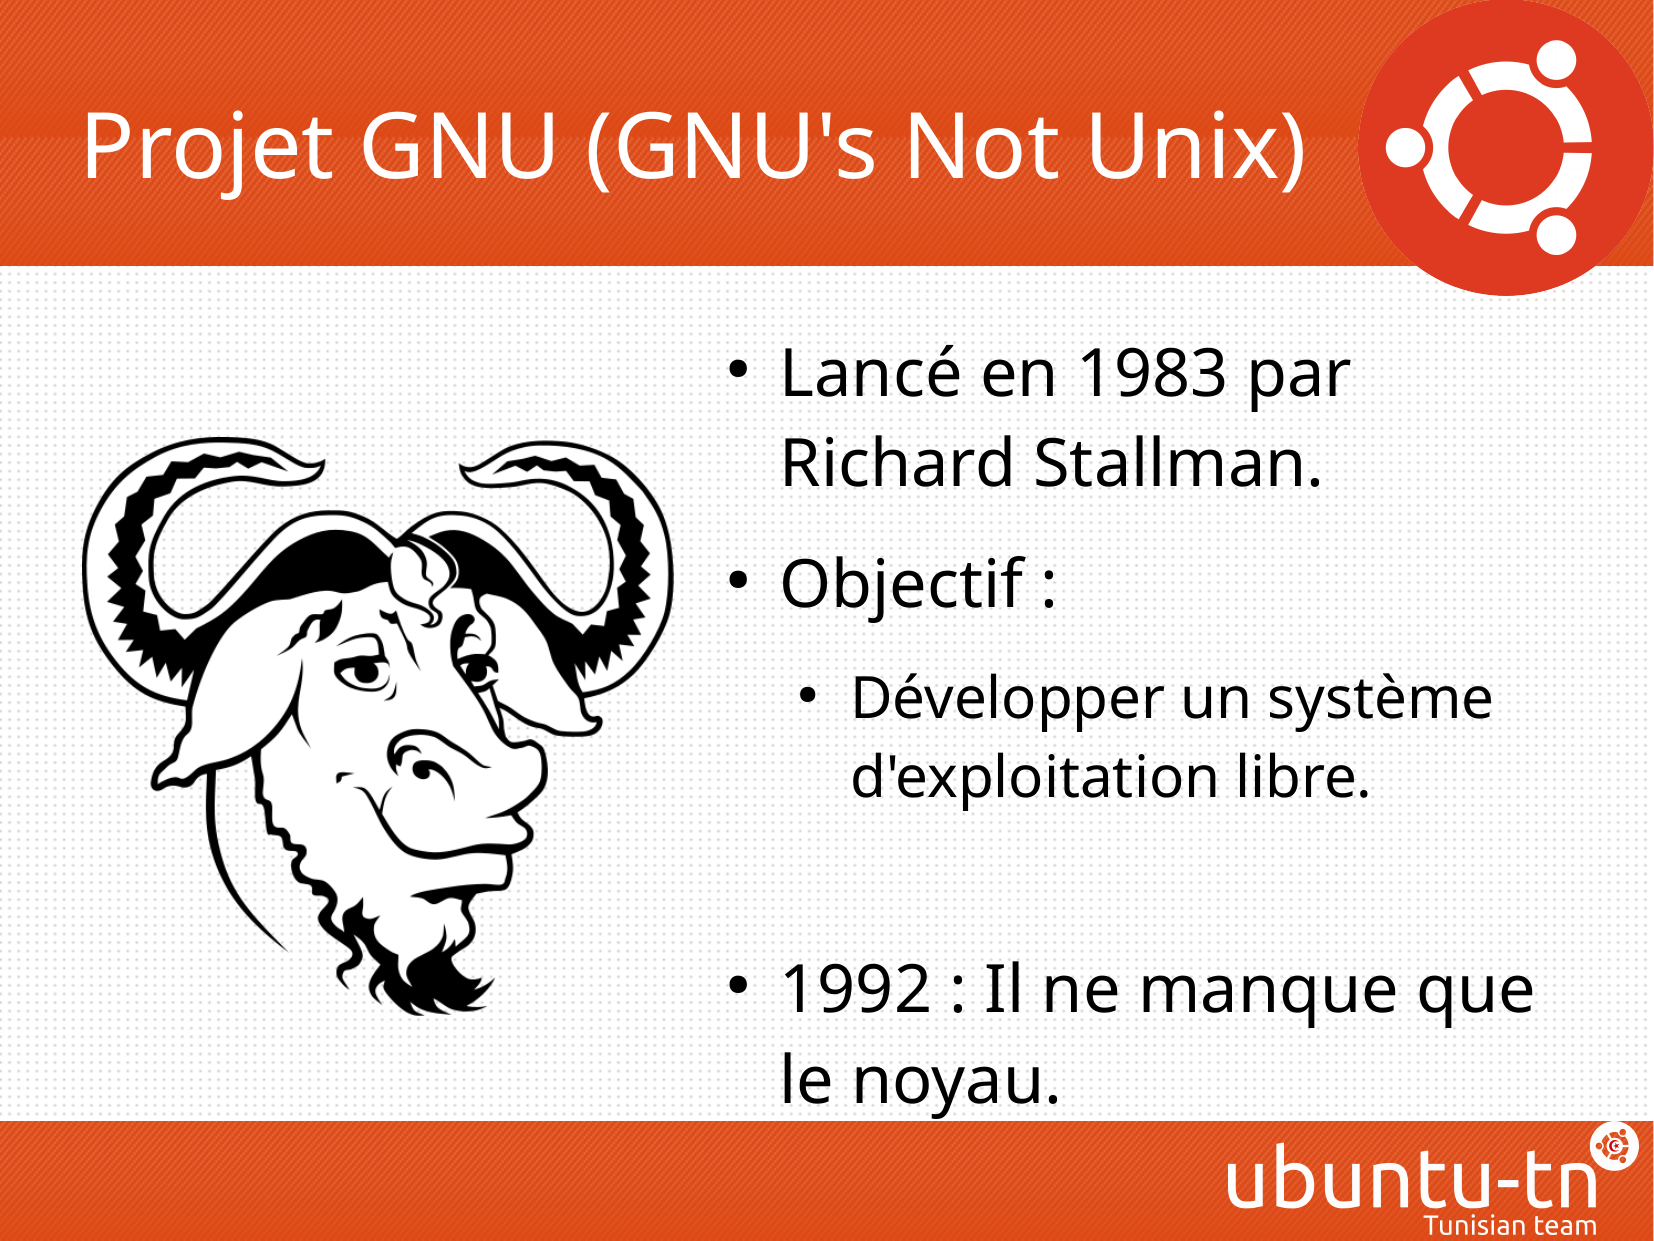

# Projet GNU (GNU's Not Unix)
Lancé en 1983 par Richard Stallman.
Objectif :
Développer un système d'exploitation libre.
1992 : Il ne manque que le noyau.